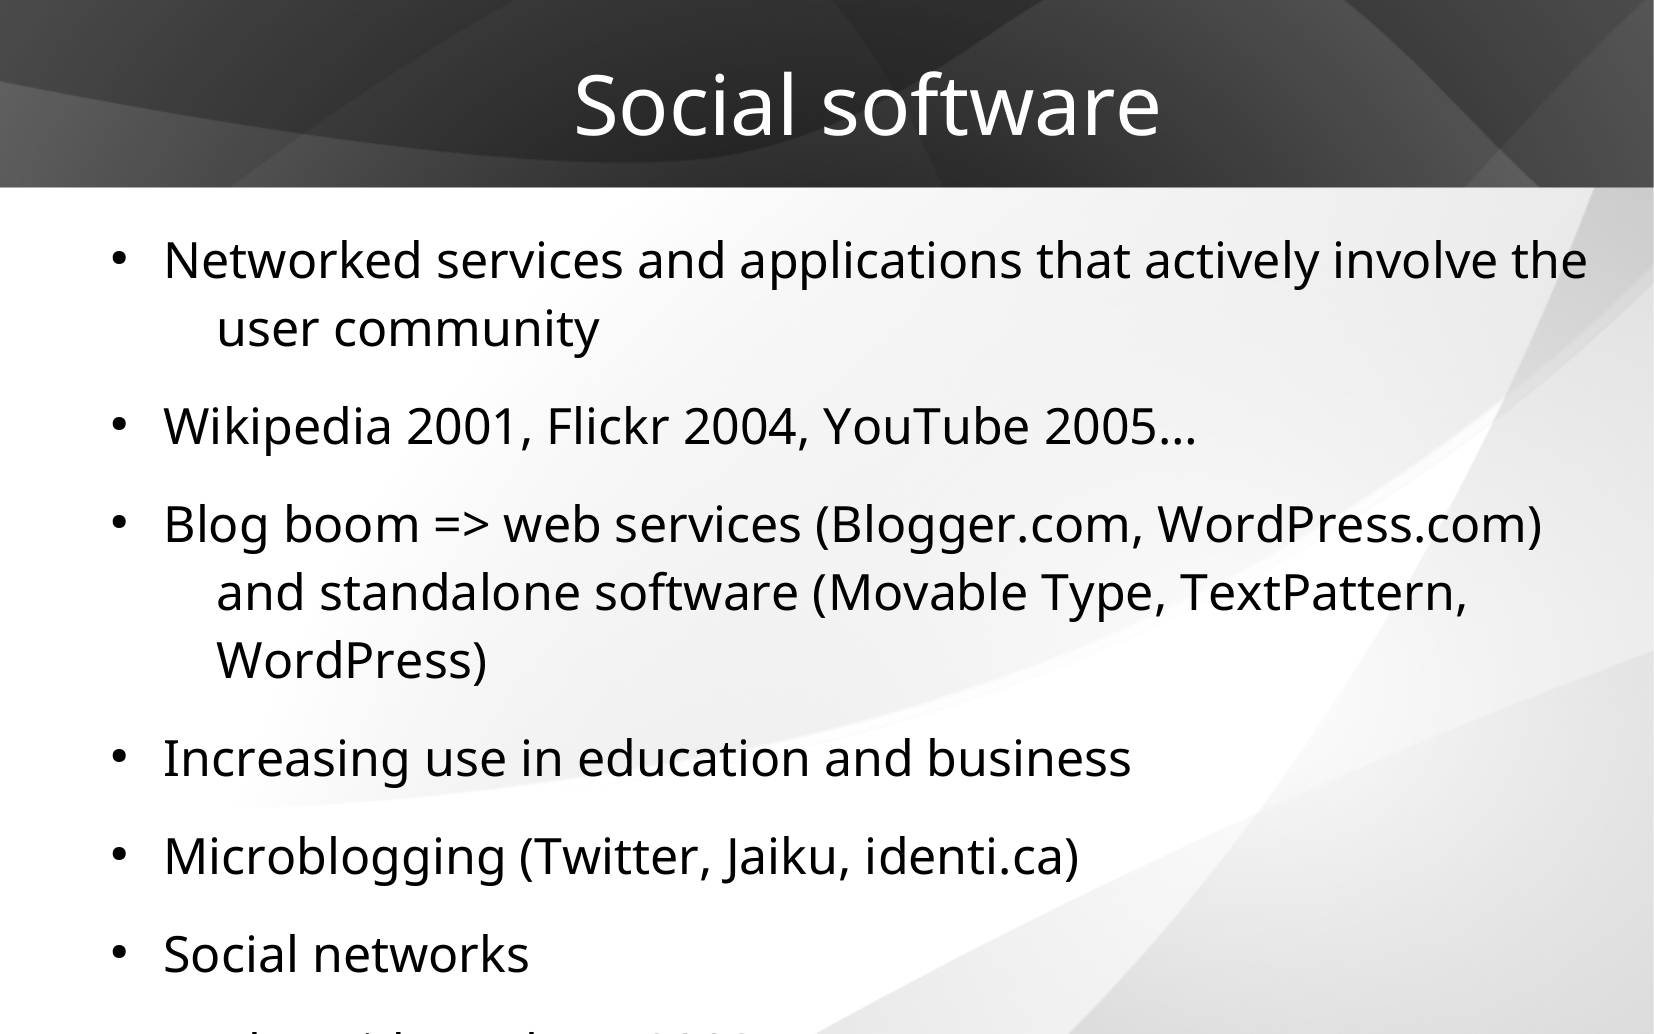

# Social software
Networked services and applications that actively involve the user community
Wikipedia 2001, Flickr 2004, YouTube 2005…
Blog boom => web services (Blogger.com, WordPress.com) and standalone software (Movable Type, TextPattern, WordPress)
Increasing use in education and business
Microblogging (Twitter, Jaiku, identi.ca)
Social networks
Darker side: 4chan (2003)